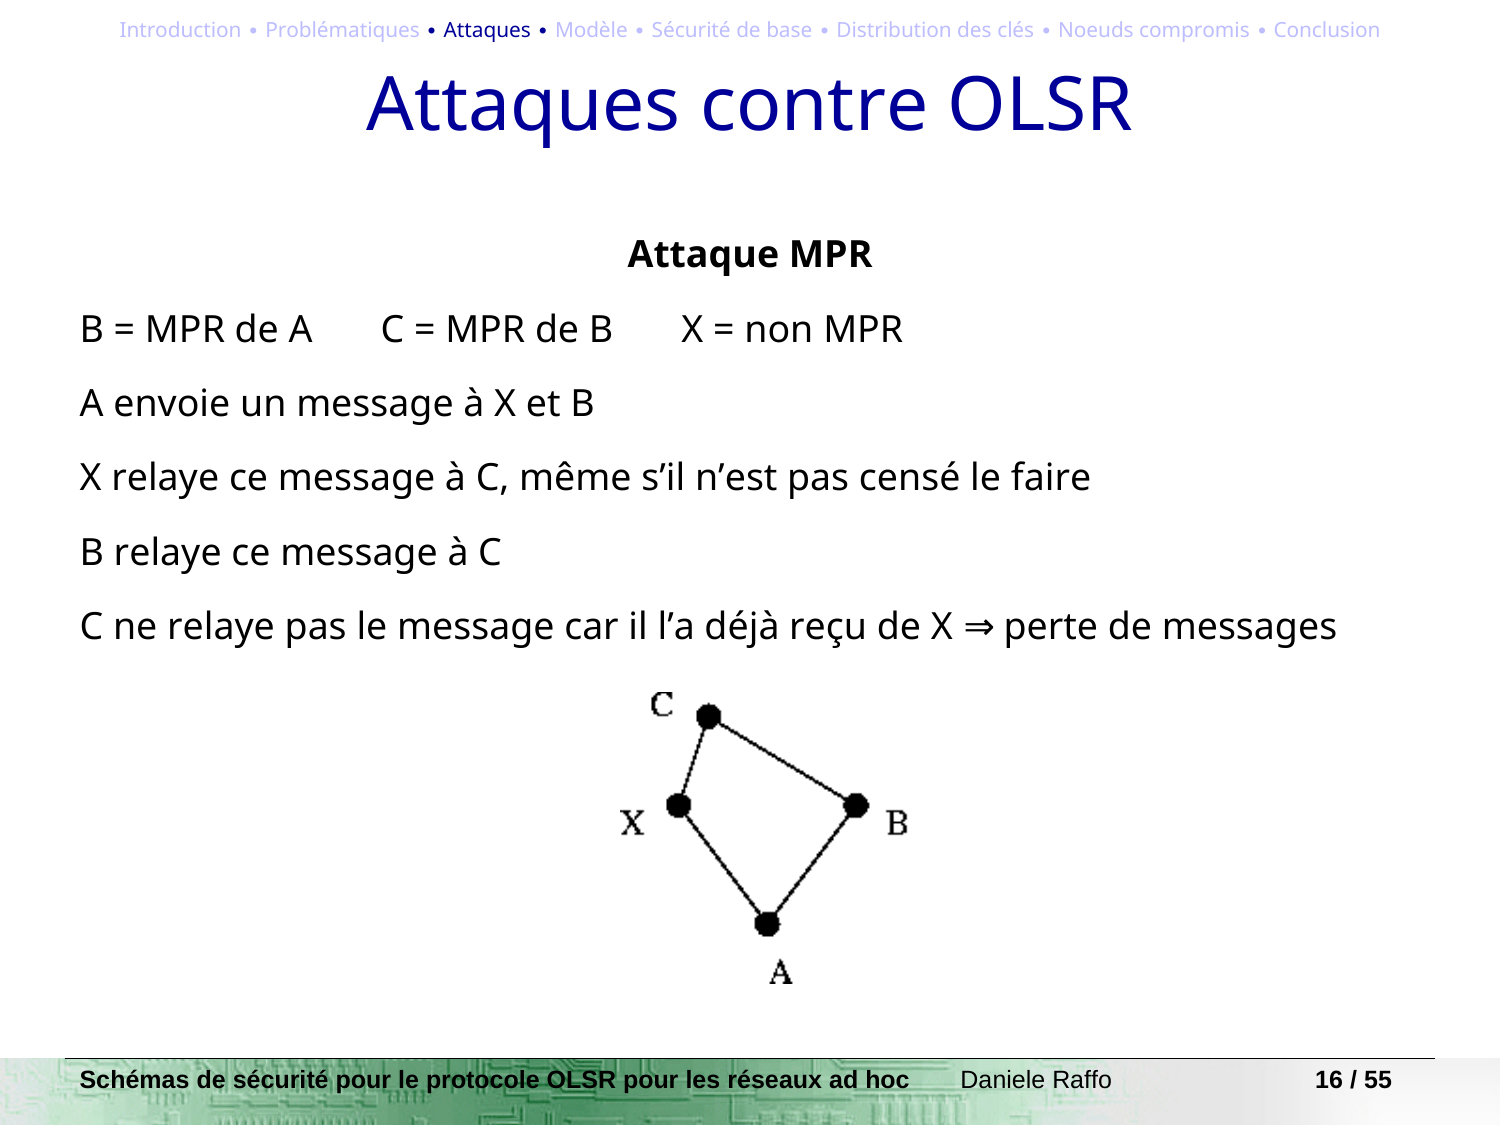

Introduction ∙ Problématiques ∙ Attaques ∙ Modèle ∙ Sécurité de base ∙ Distribution des clés ∙ Noeuds compromis ∙ Conclusion
Attaques contre OLSR
Attaque MPR
B = MPR de A C = MPR de B X = non MPR
A envoie un message à X et B
X relaye ce message à C, même s’il n’est pas censé le faire
B relaye ce message à C
C ne relaye pas le message car il l’a déjà reçu de X ⇒ perte de messages
16
Schémas de sécurité pour le protocole OLSR pour les réseaux ad hoc Daniele Raffo